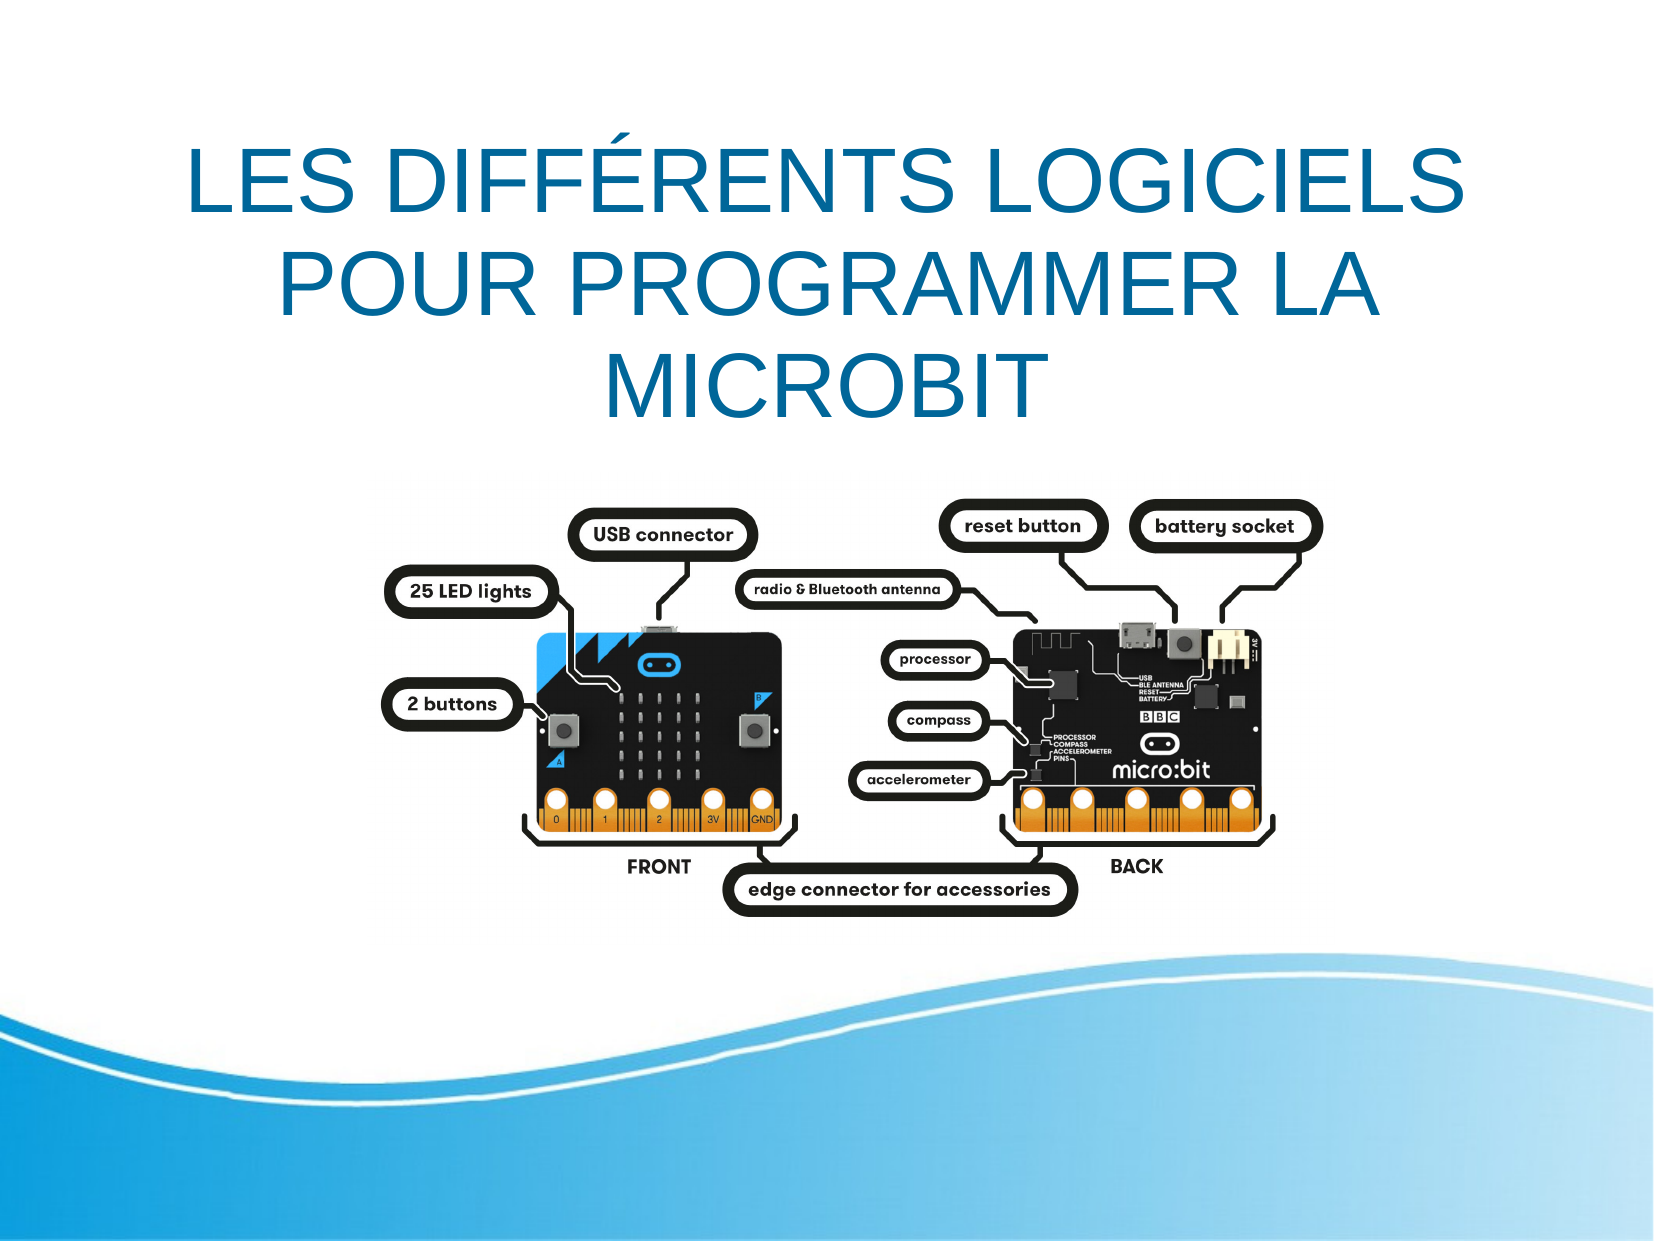

# LES DIFFÉRENTS LOGICIELS POUR PROGRAMMER LA MICROBIT